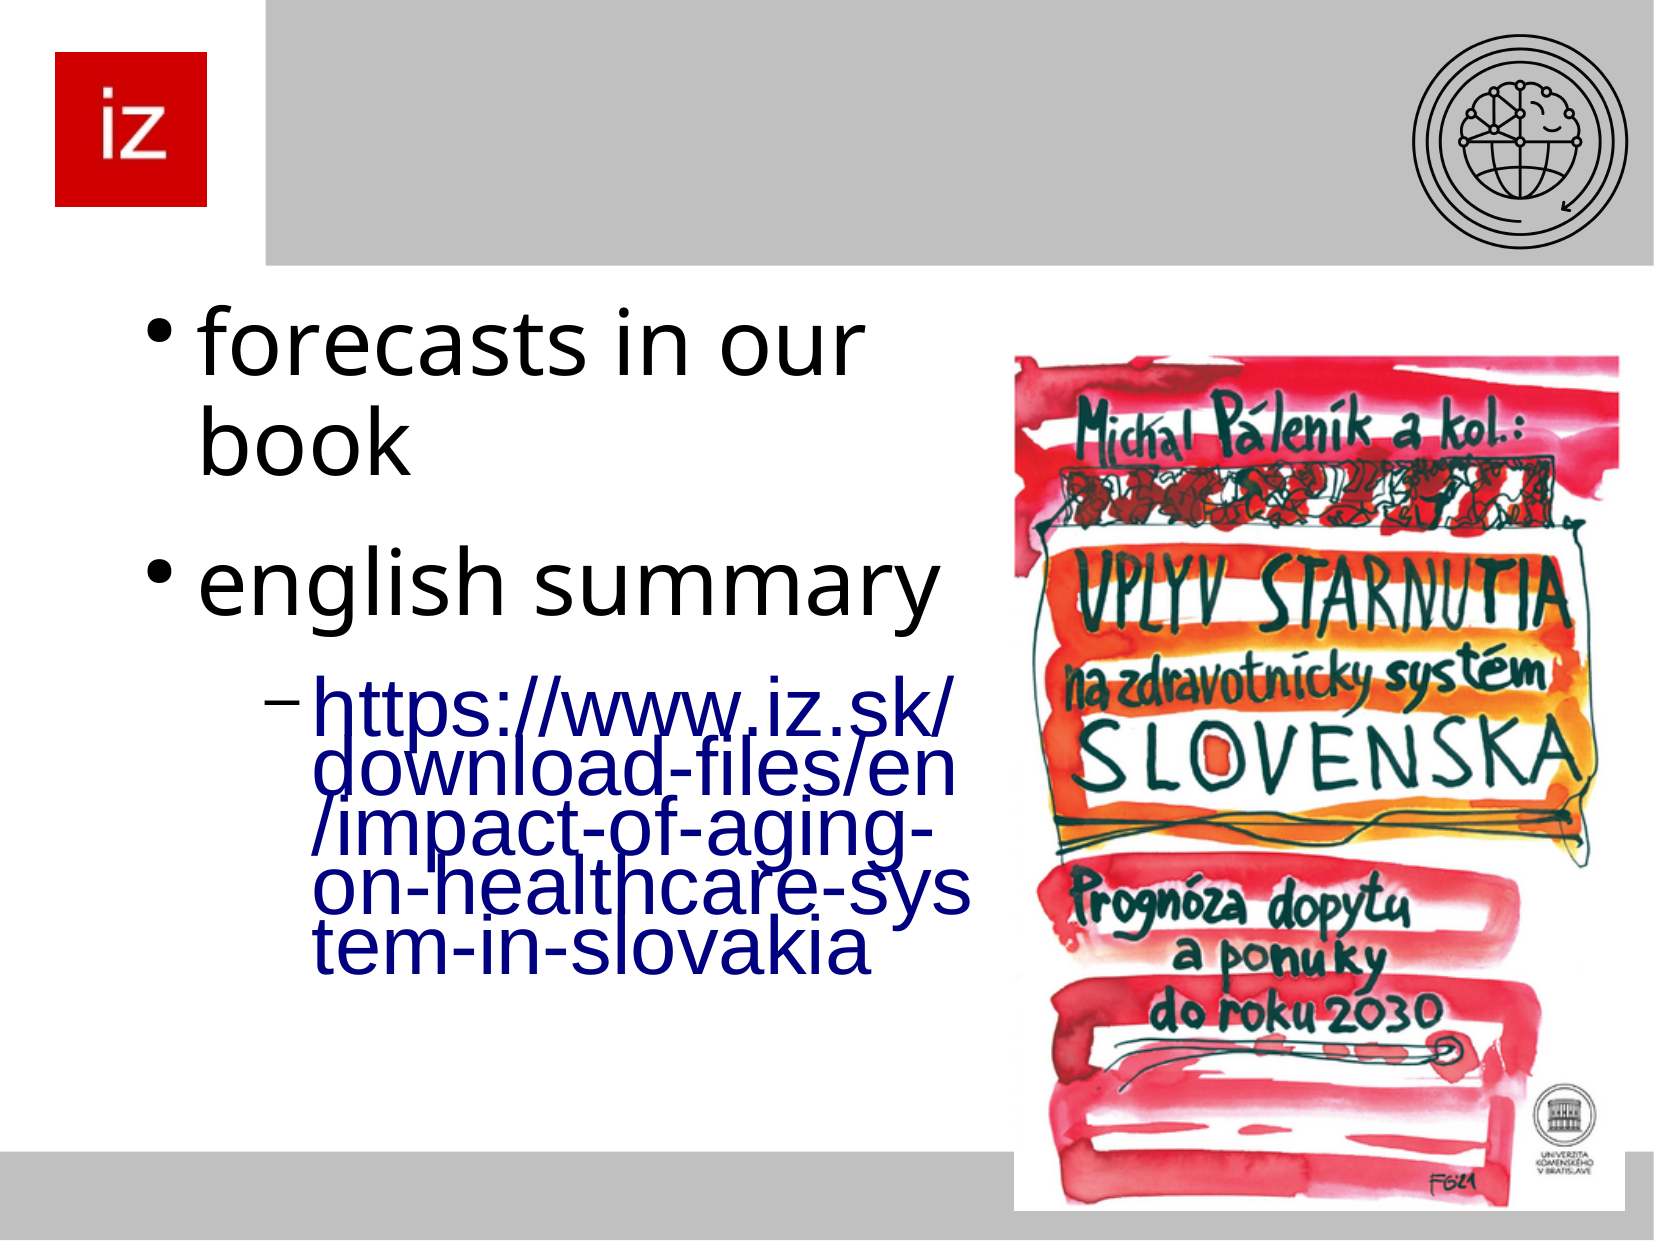

#
forecasts in our book
english summary
https://www.iz.sk/download-files/en/impact-of-aging-on-healthcare-system-in-slovakia